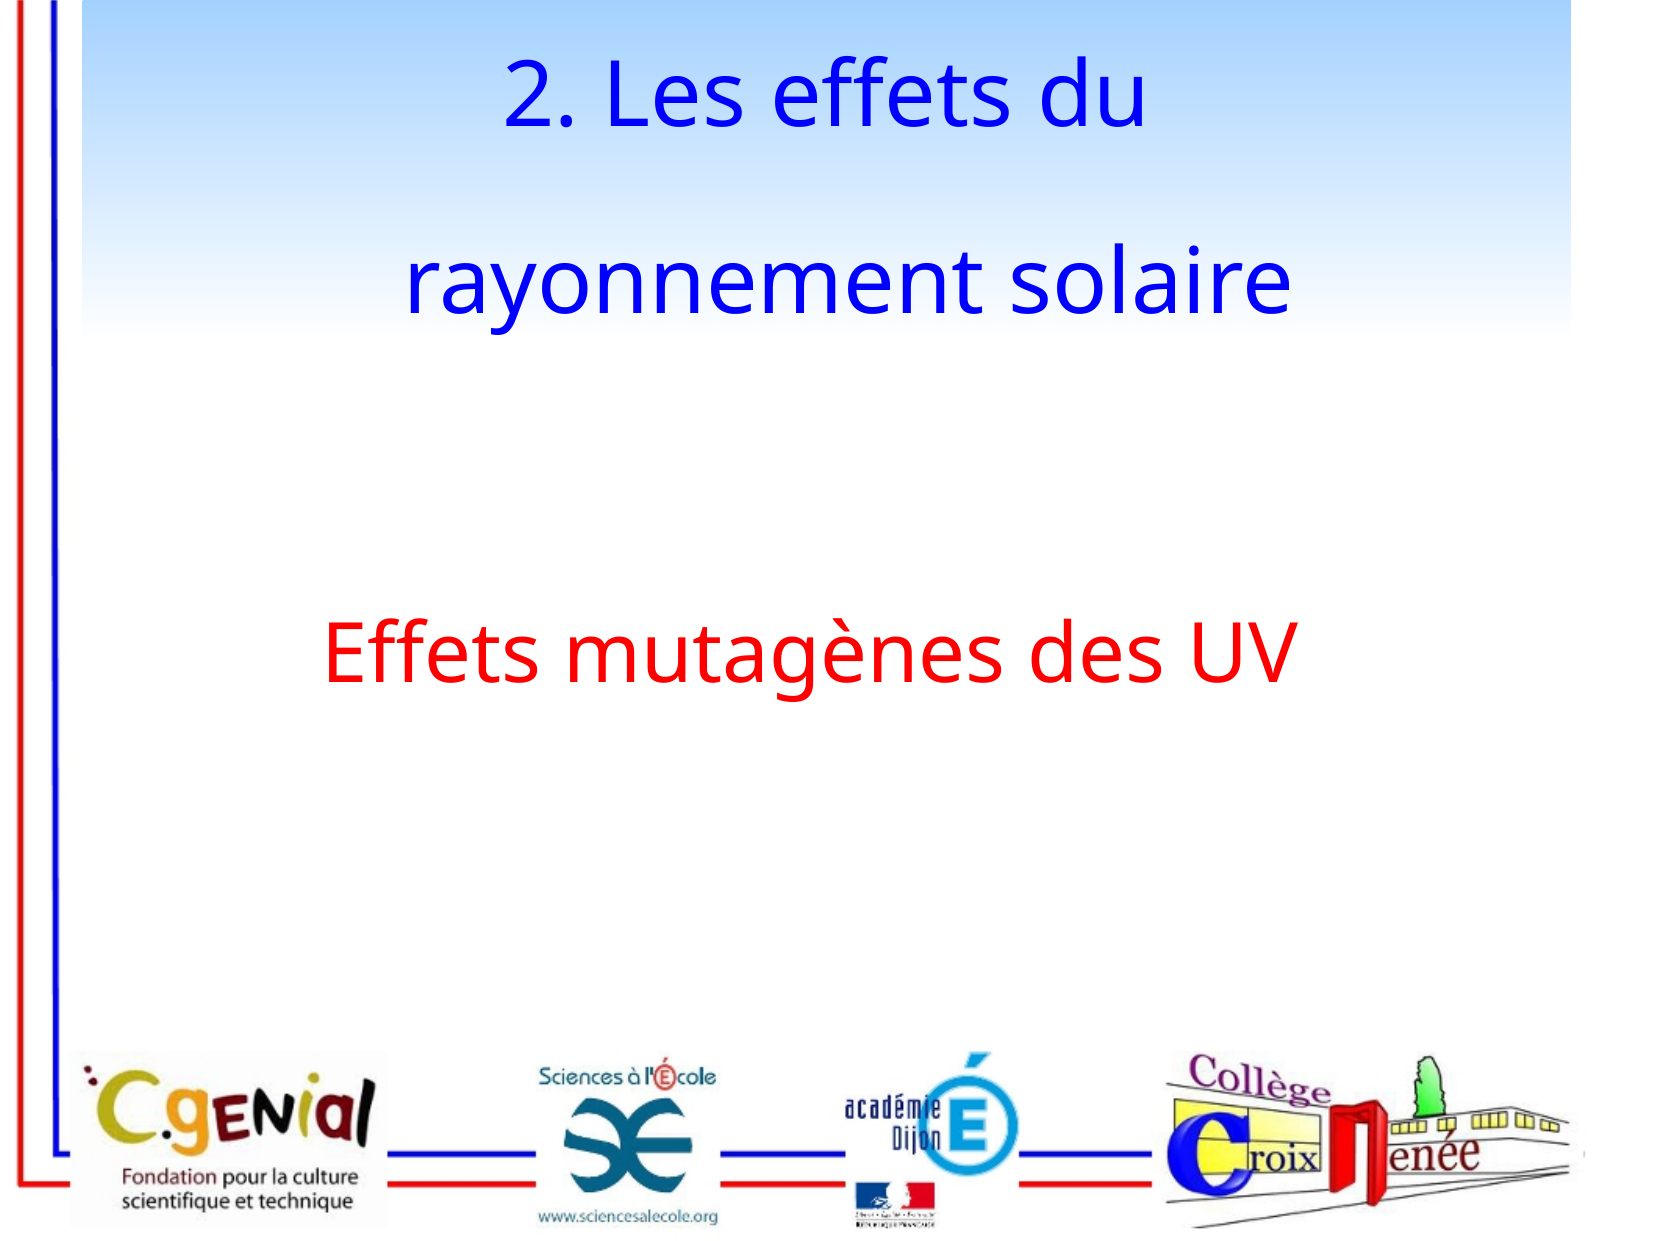

# 2. Les effets du rayonnement solaire
Effets mutagènes des UV